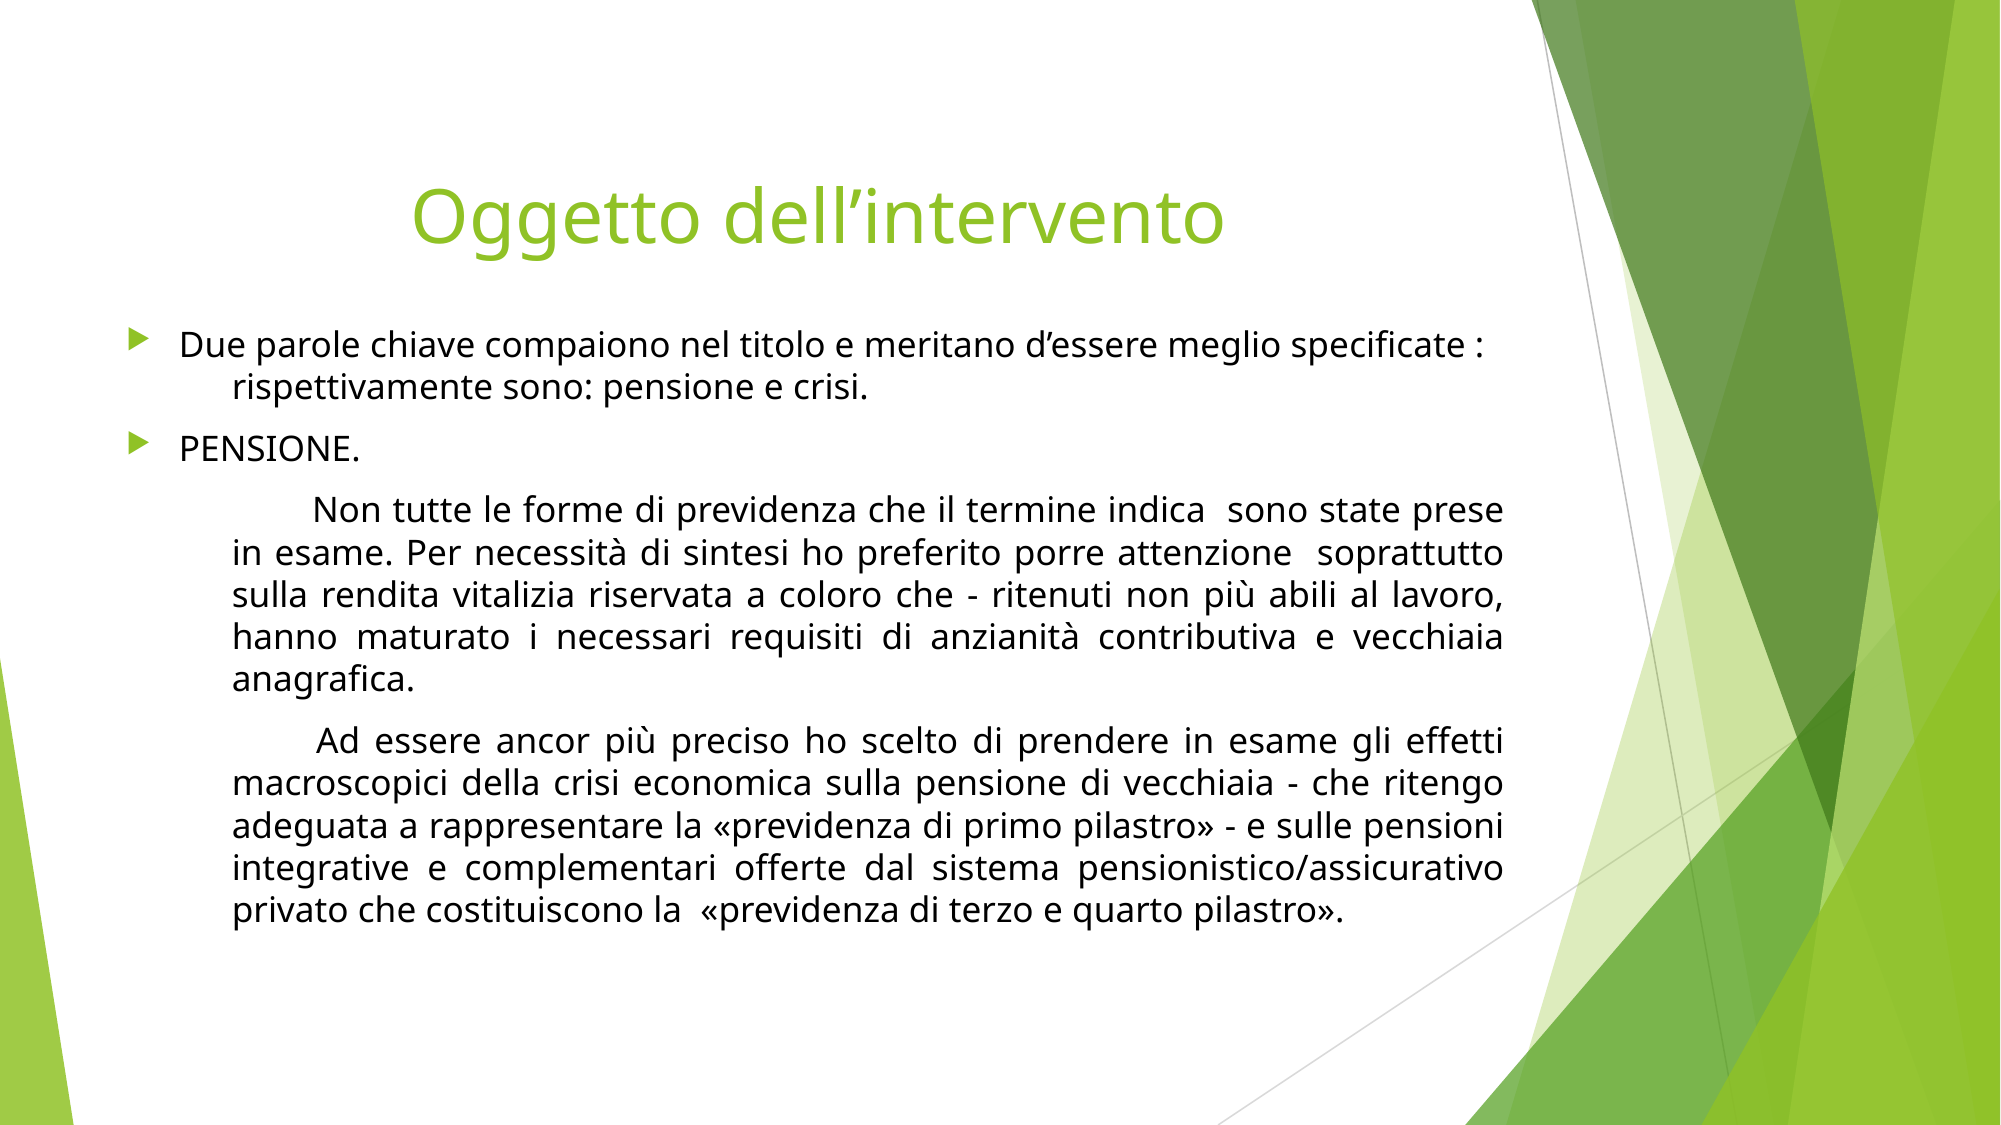

# Oggetto dell’intervento
Due parole chiave compaiono nel titolo e meritano d’essere meglio specificate : rispettivamente sono: pensione e crisi.
PENSIONE.
	 Non tutte le forme di previdenza che il termine indica sono state prese in esame. Per necessità di sintesi ho preferito porre attenzione soprattutto sulla rendita vitalizia riservata a coloro che - ritenuti non più abili al lavoro, hanno maturato i necessari requisiti di anzianità contributiva e vecchiaia anagrafica.
 	Ad essere ancor più preciso ho scelto di prendere in esame gli effetti macroscopici della crisi economica sulla pensione di vecchiaia - che ritengo adeguata a rappresentare la «previdenza di primo pilastro» - e sulle pensioni integrative e complementari offerte dal sistema pensionistico/assicurativo privato che costituiscono la «previdenza di terzo e quarto pilastro».